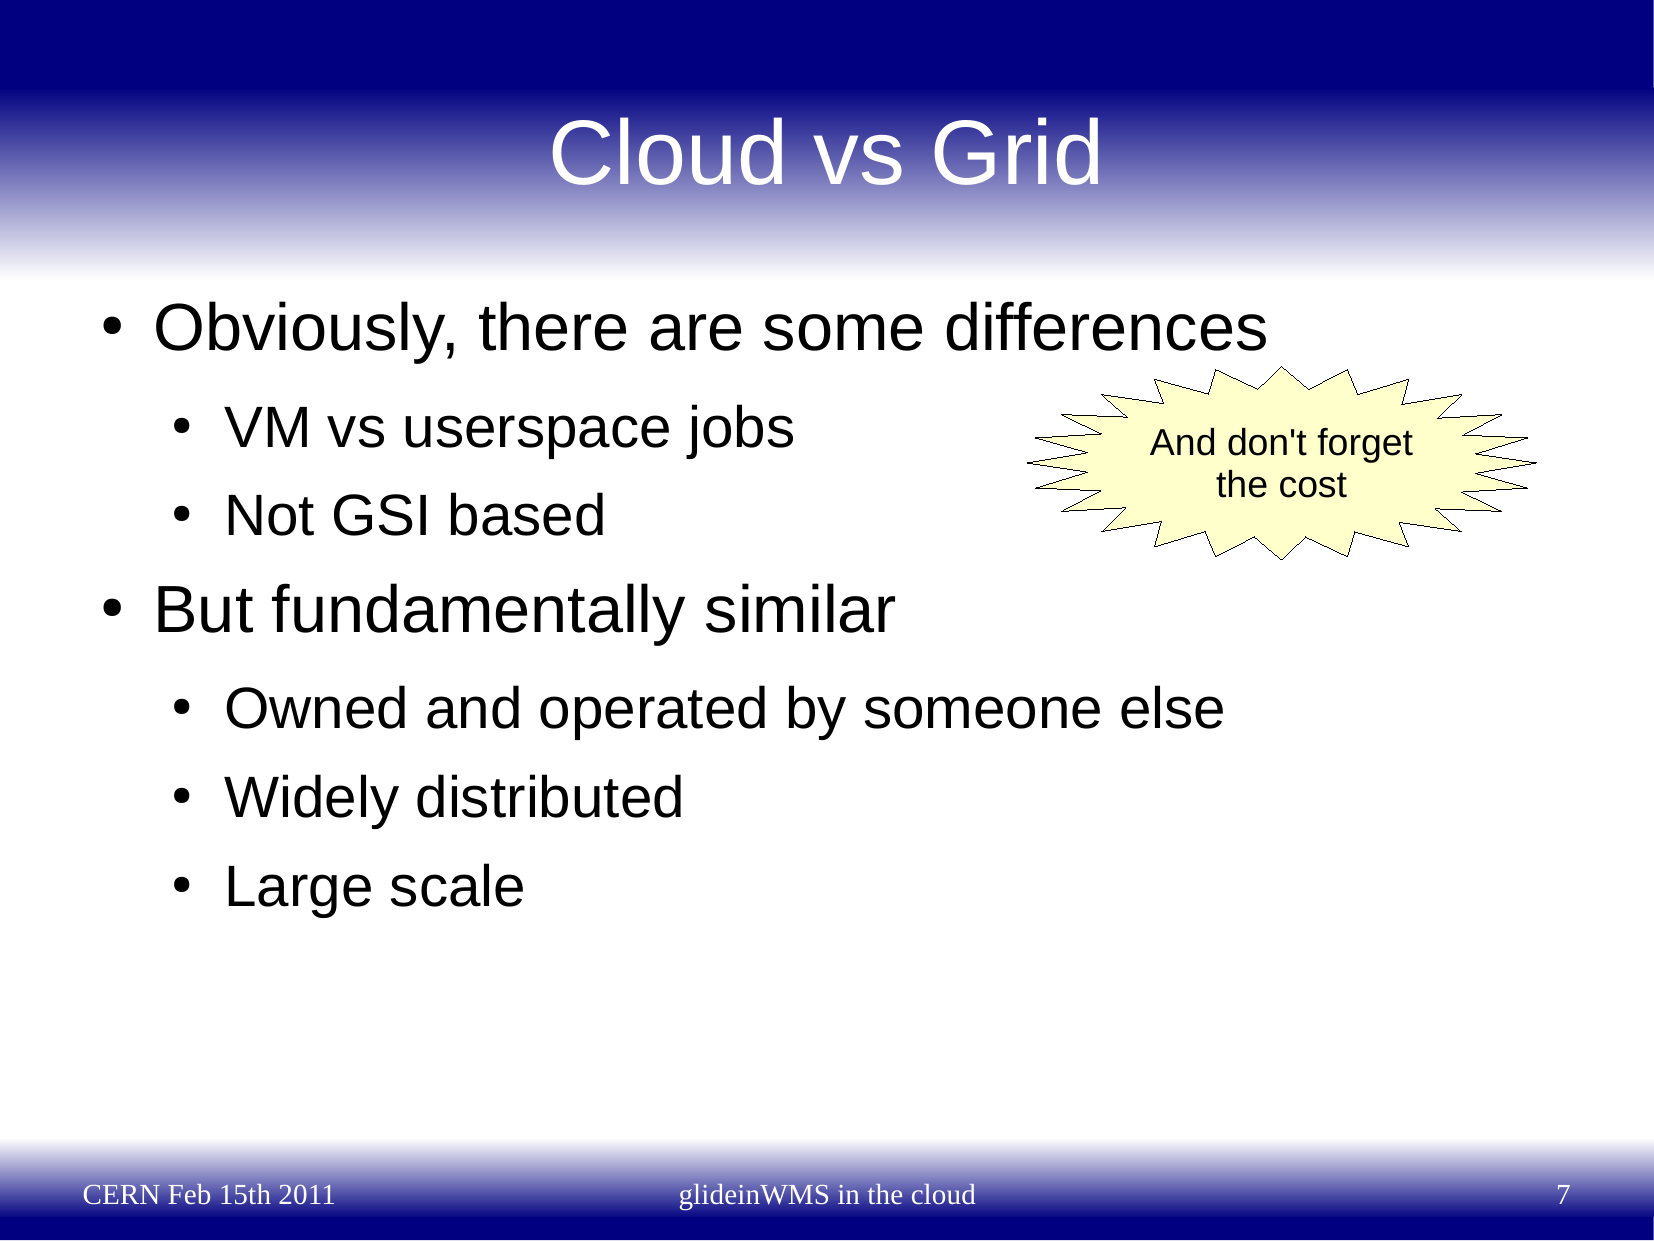

# Cloud vs Grid
Obviously, there are some differences
VM vs userspace jobs
Not GSI based
But fundamentally similar
Owned and operated by someone else
Widely distributed
Large scale
And don't forget
the cost
CERN Feb 15th 2011
glideinWMS in the cloud
7